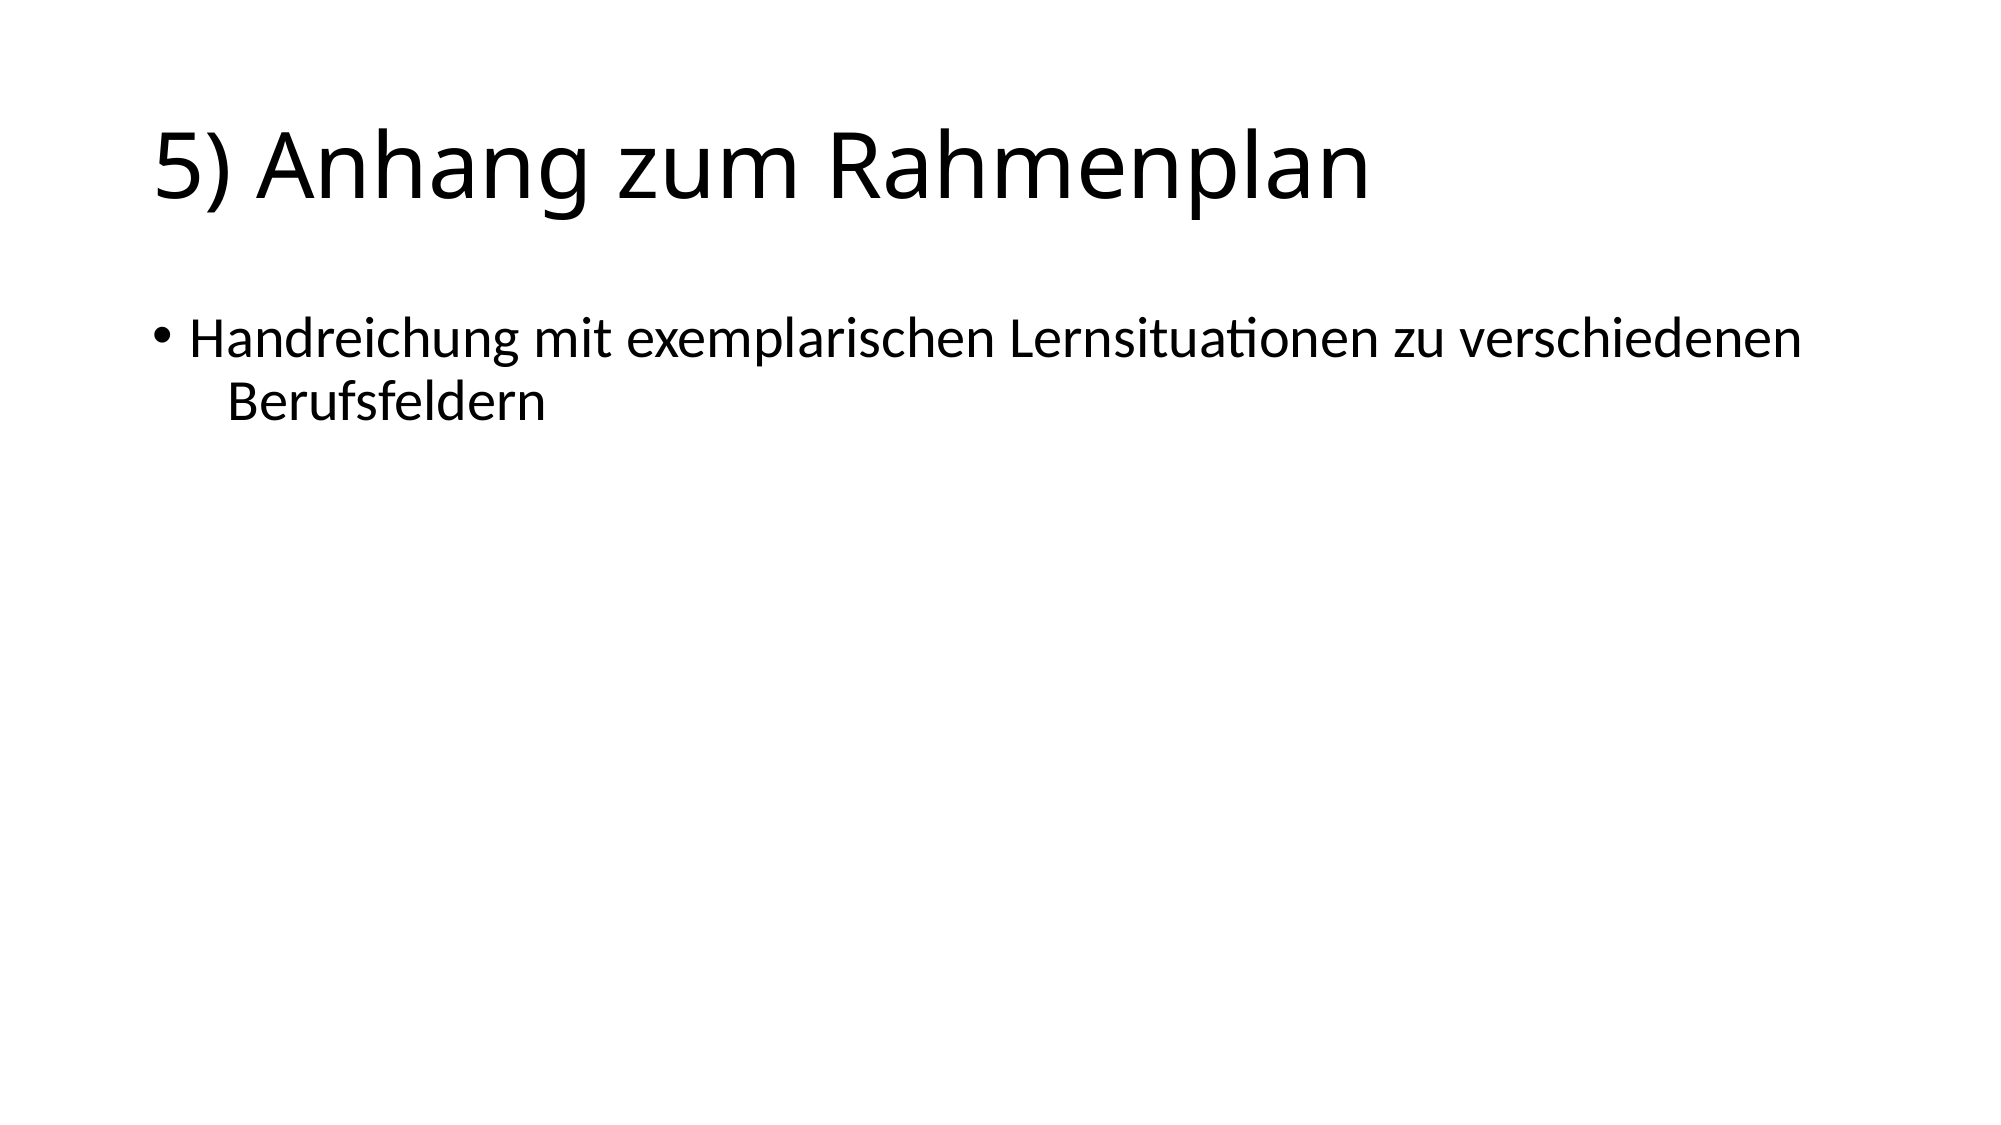

# 5) Anhang zum Rahmenplan
Handreichung mit exemplarischen Lernsituationen zu verschiedenen Berufsfeldern